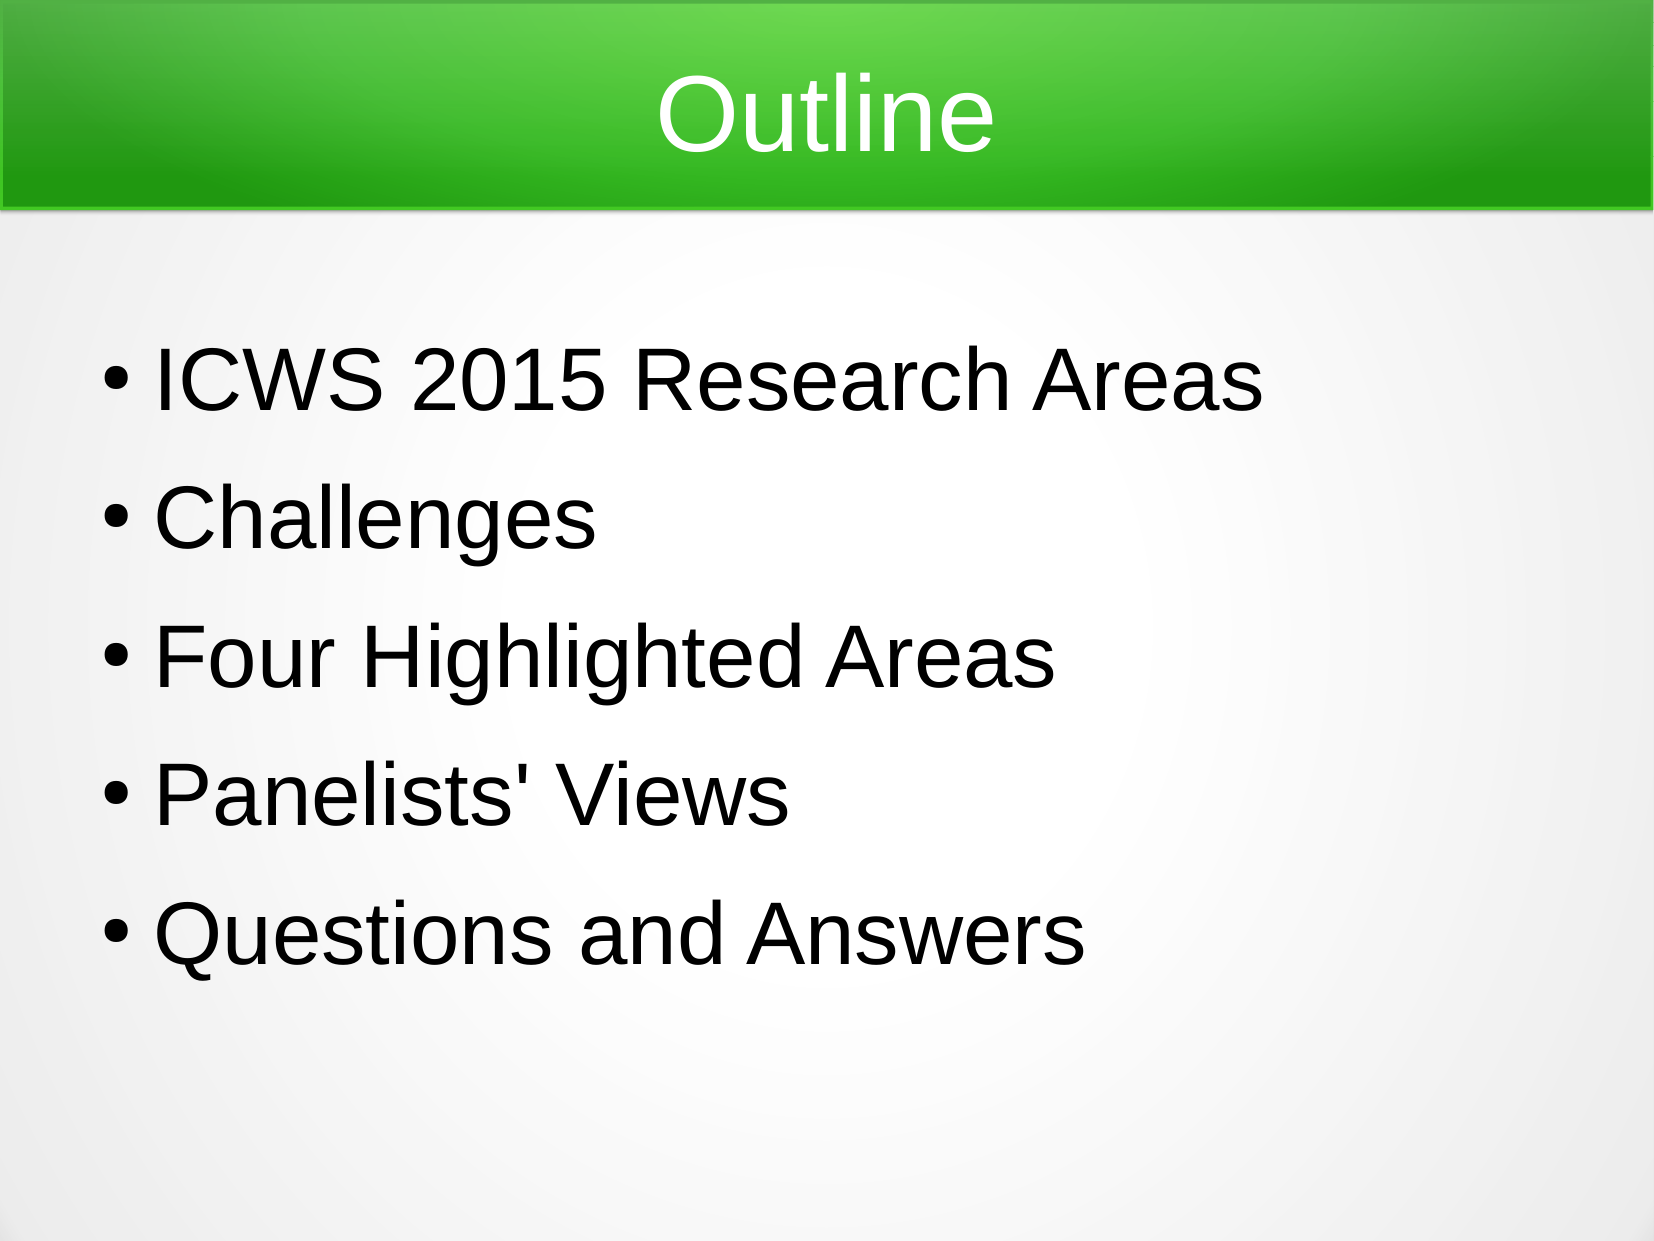

# Outline
ICWS 2015 Research Areas
Challenges
Four Highlighted Areas
Panelists' Views
Questions and Answers